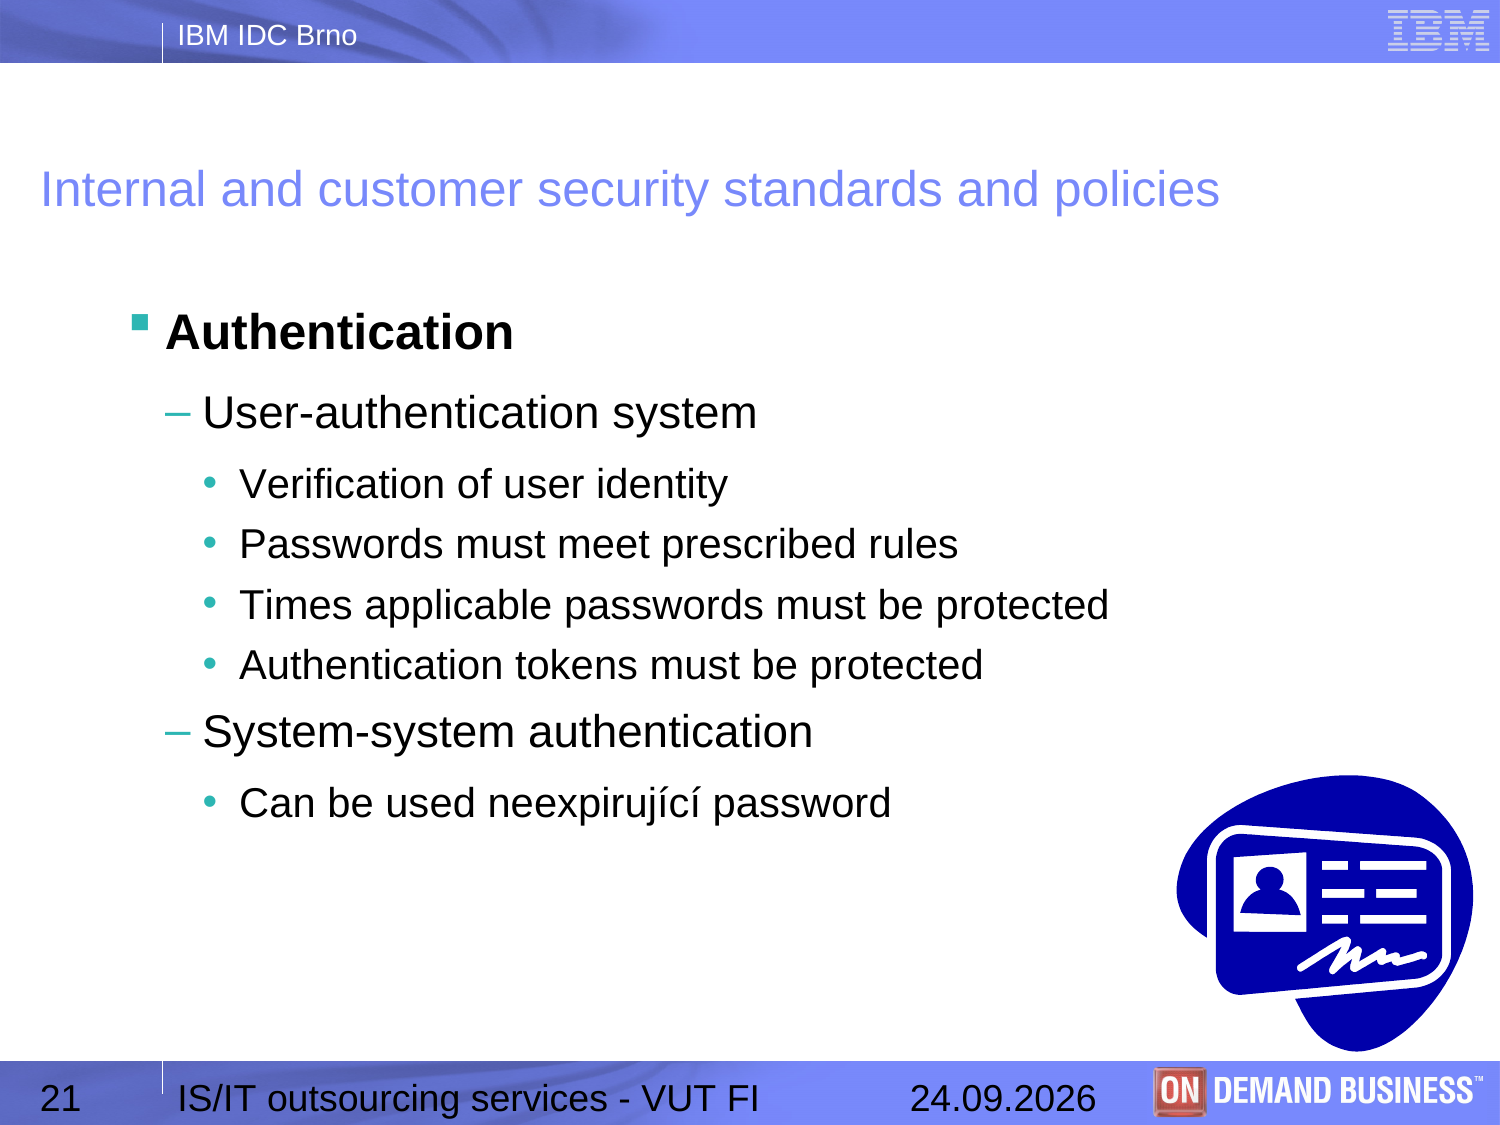

# Internal and customer security standards and policies
Authentication
User-authentication system
Verification of user identity
Passwords must meet prescribed rules
Times applicable passwords must be protected
Authentication tokens must be protected
System-system authentication
Can be used neexpirující password
21
IS/IT outsourcing services - VUT FI